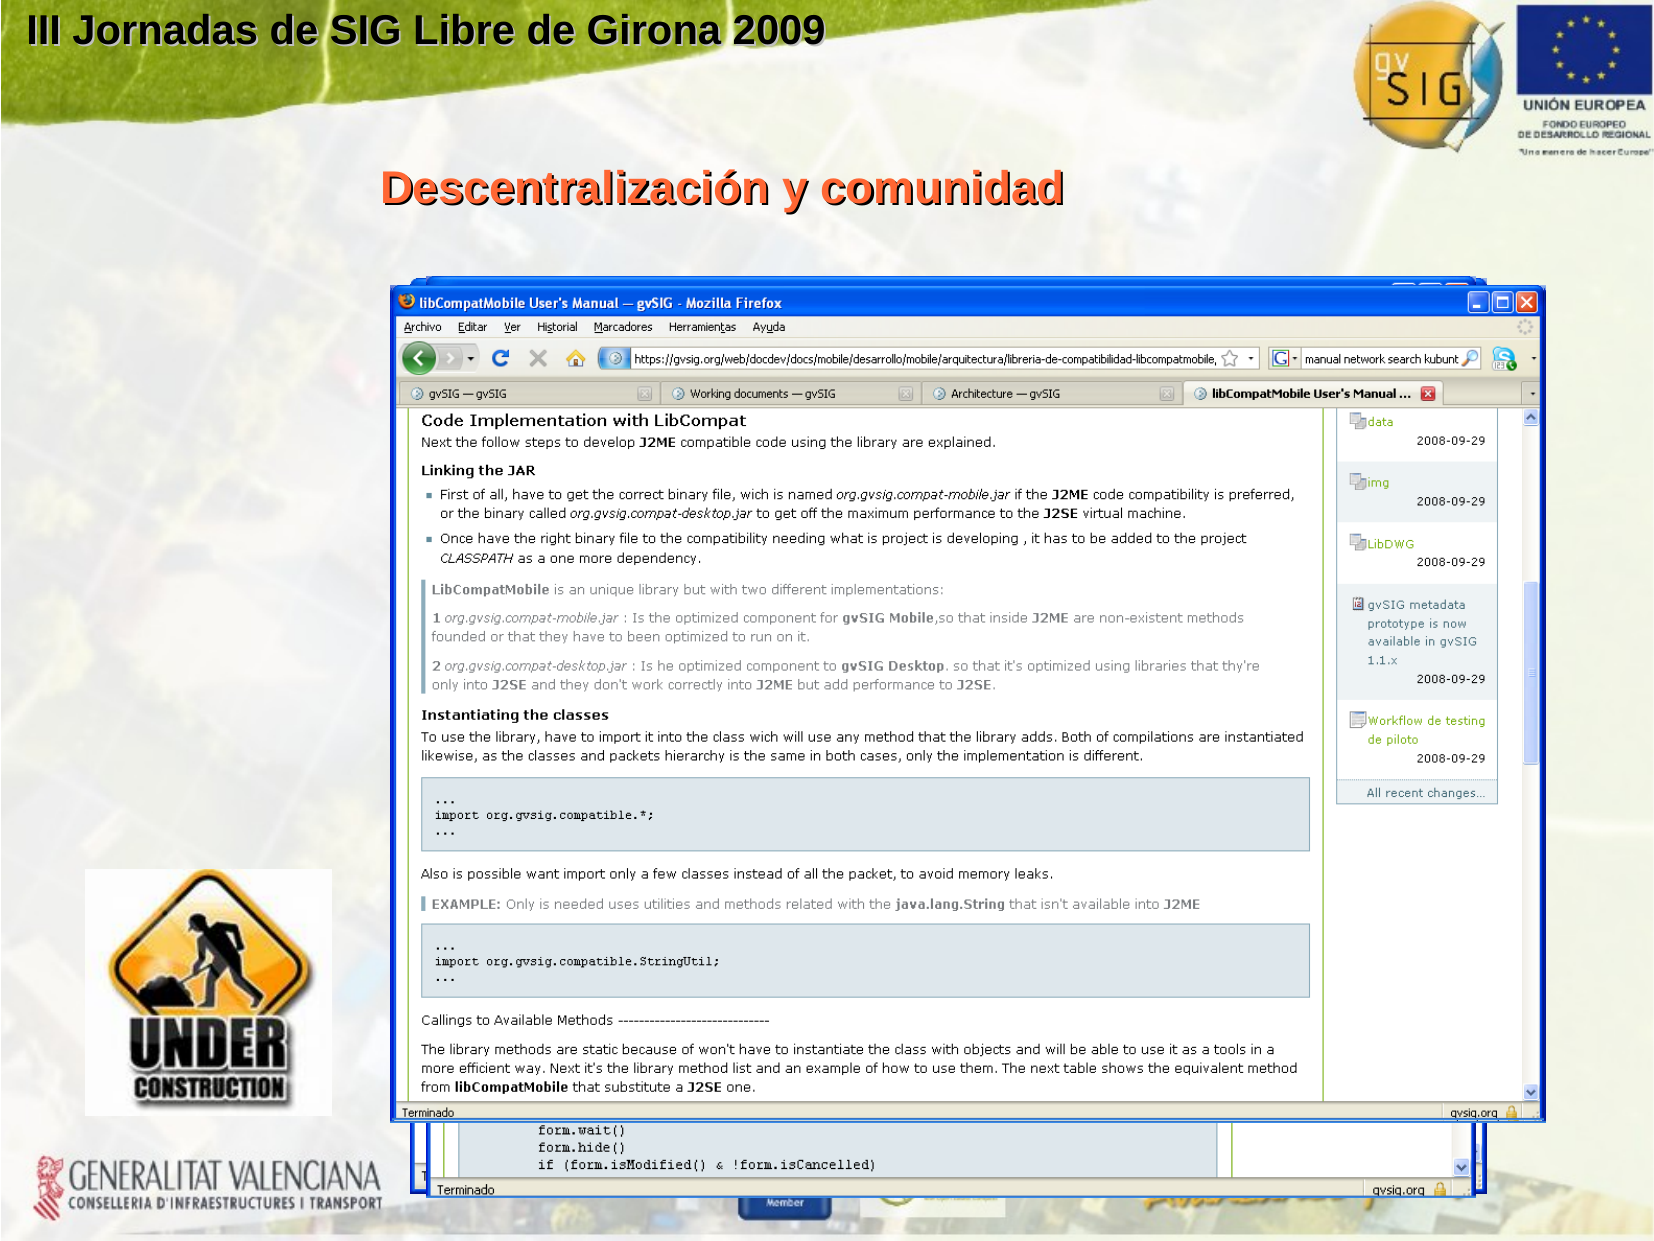

Descentralización y comunidad
# Documentación técnica y
de usuario disponible
(en construcciòn)